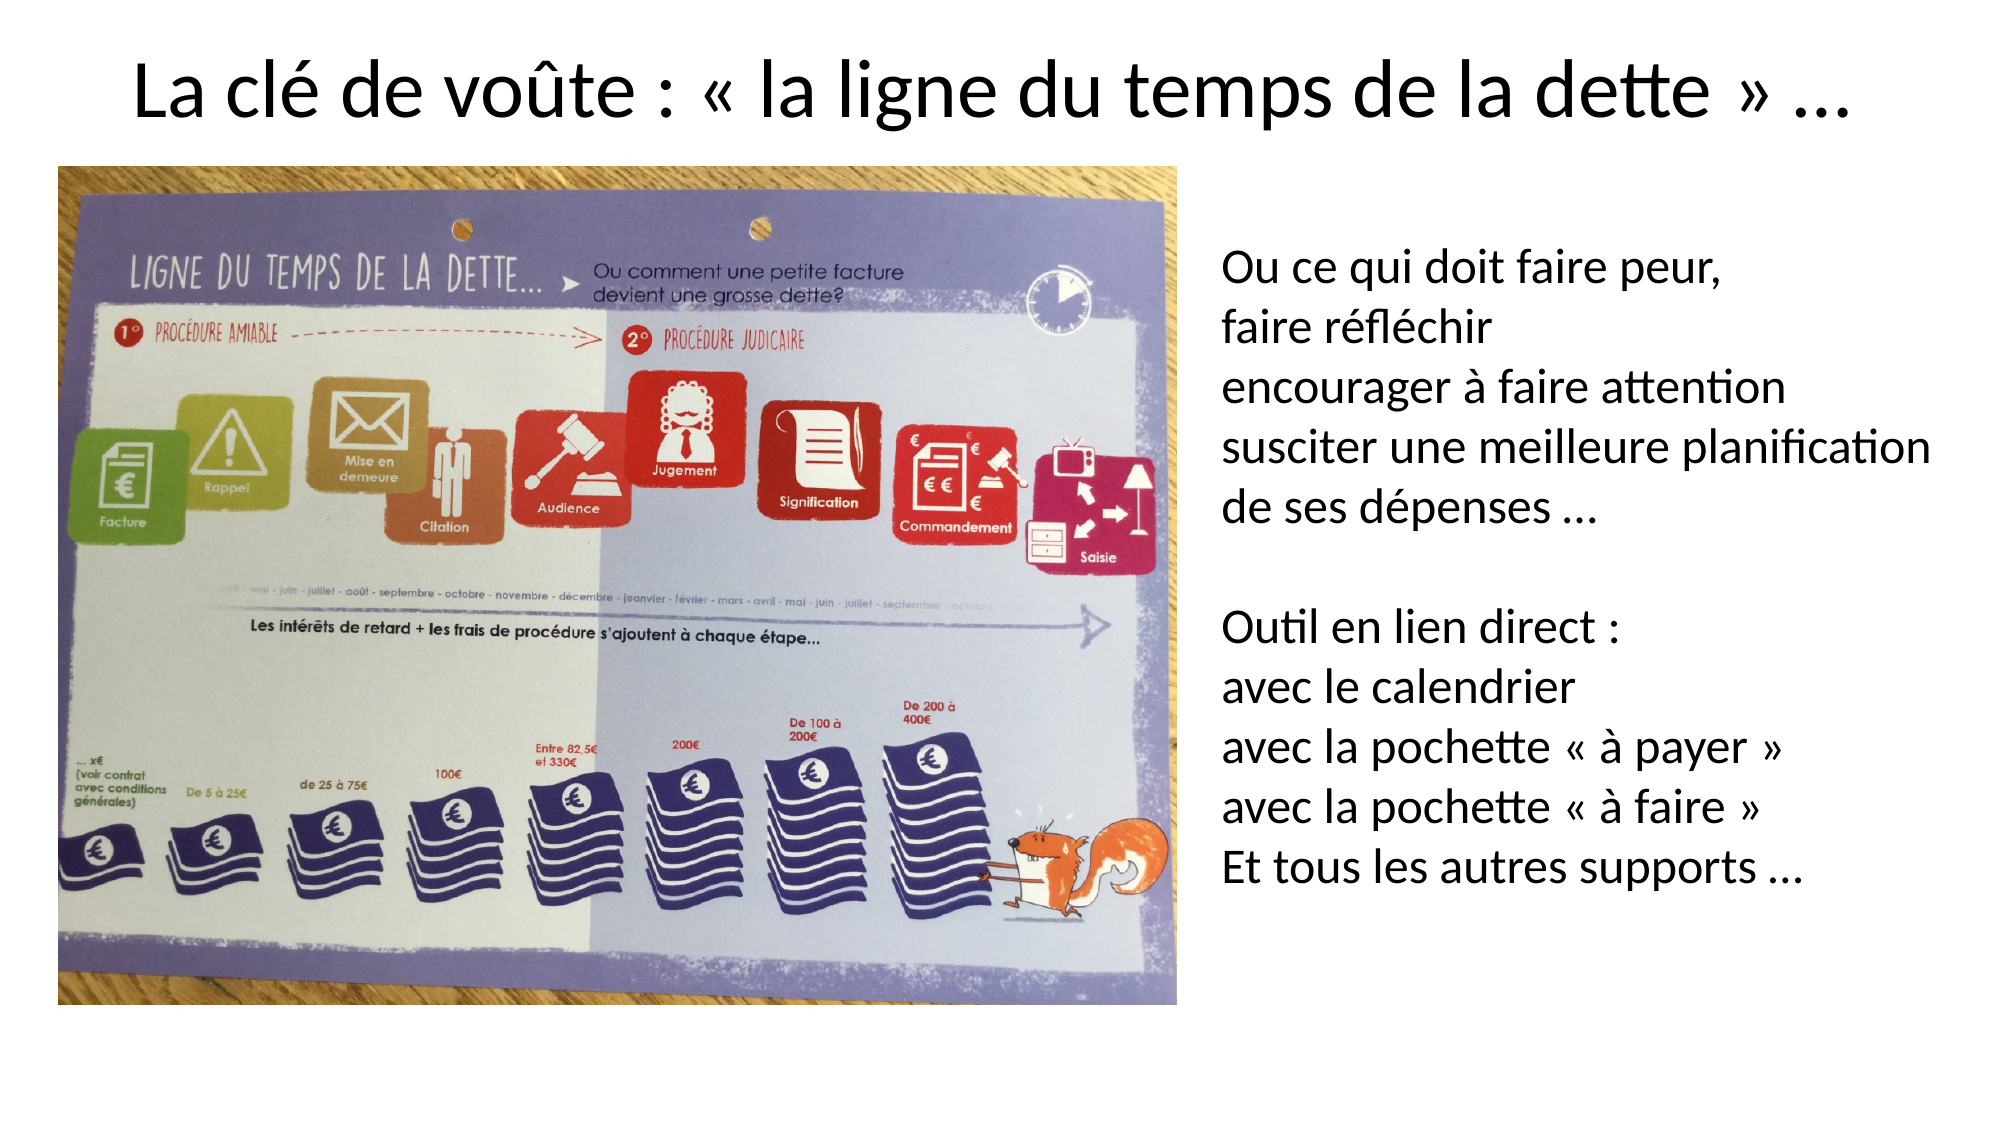

La clé de voûte : « la ligne du temps de la dette » …
Ou ce qui doit faire peur,
faire réfléchir
encourager à faire attention
susciter une meilleure planification
de ses dépenses …
Outil en lien direct :
avec le calendrier
avec la pochette « à payer »
avec la pochette « à faire »
Et tous les autres supports …